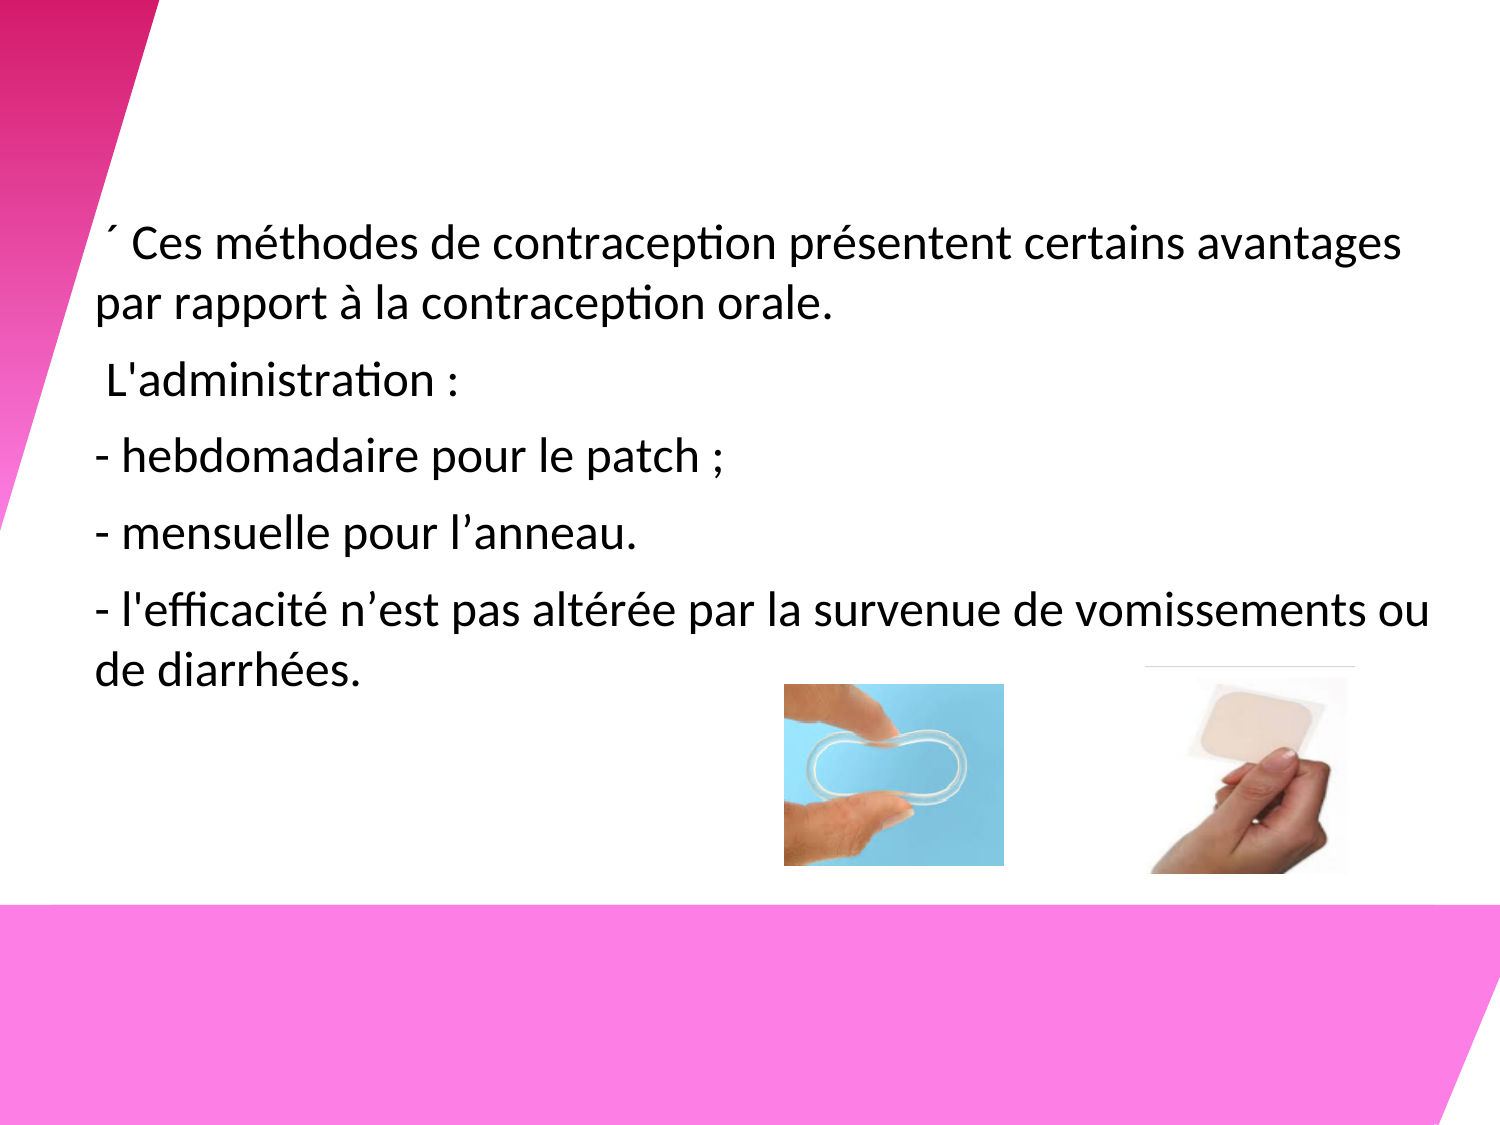

# ´ Ces méthodes de contraception présentent certains avantages par rapport à la contraception orale.
 L'administration :
- hebdomadaire pour le patch ;
- mensuelle pour l’anneau.
- l'efficacité n’est pas altérée par la survenue de vomissements ou de diarrhées.